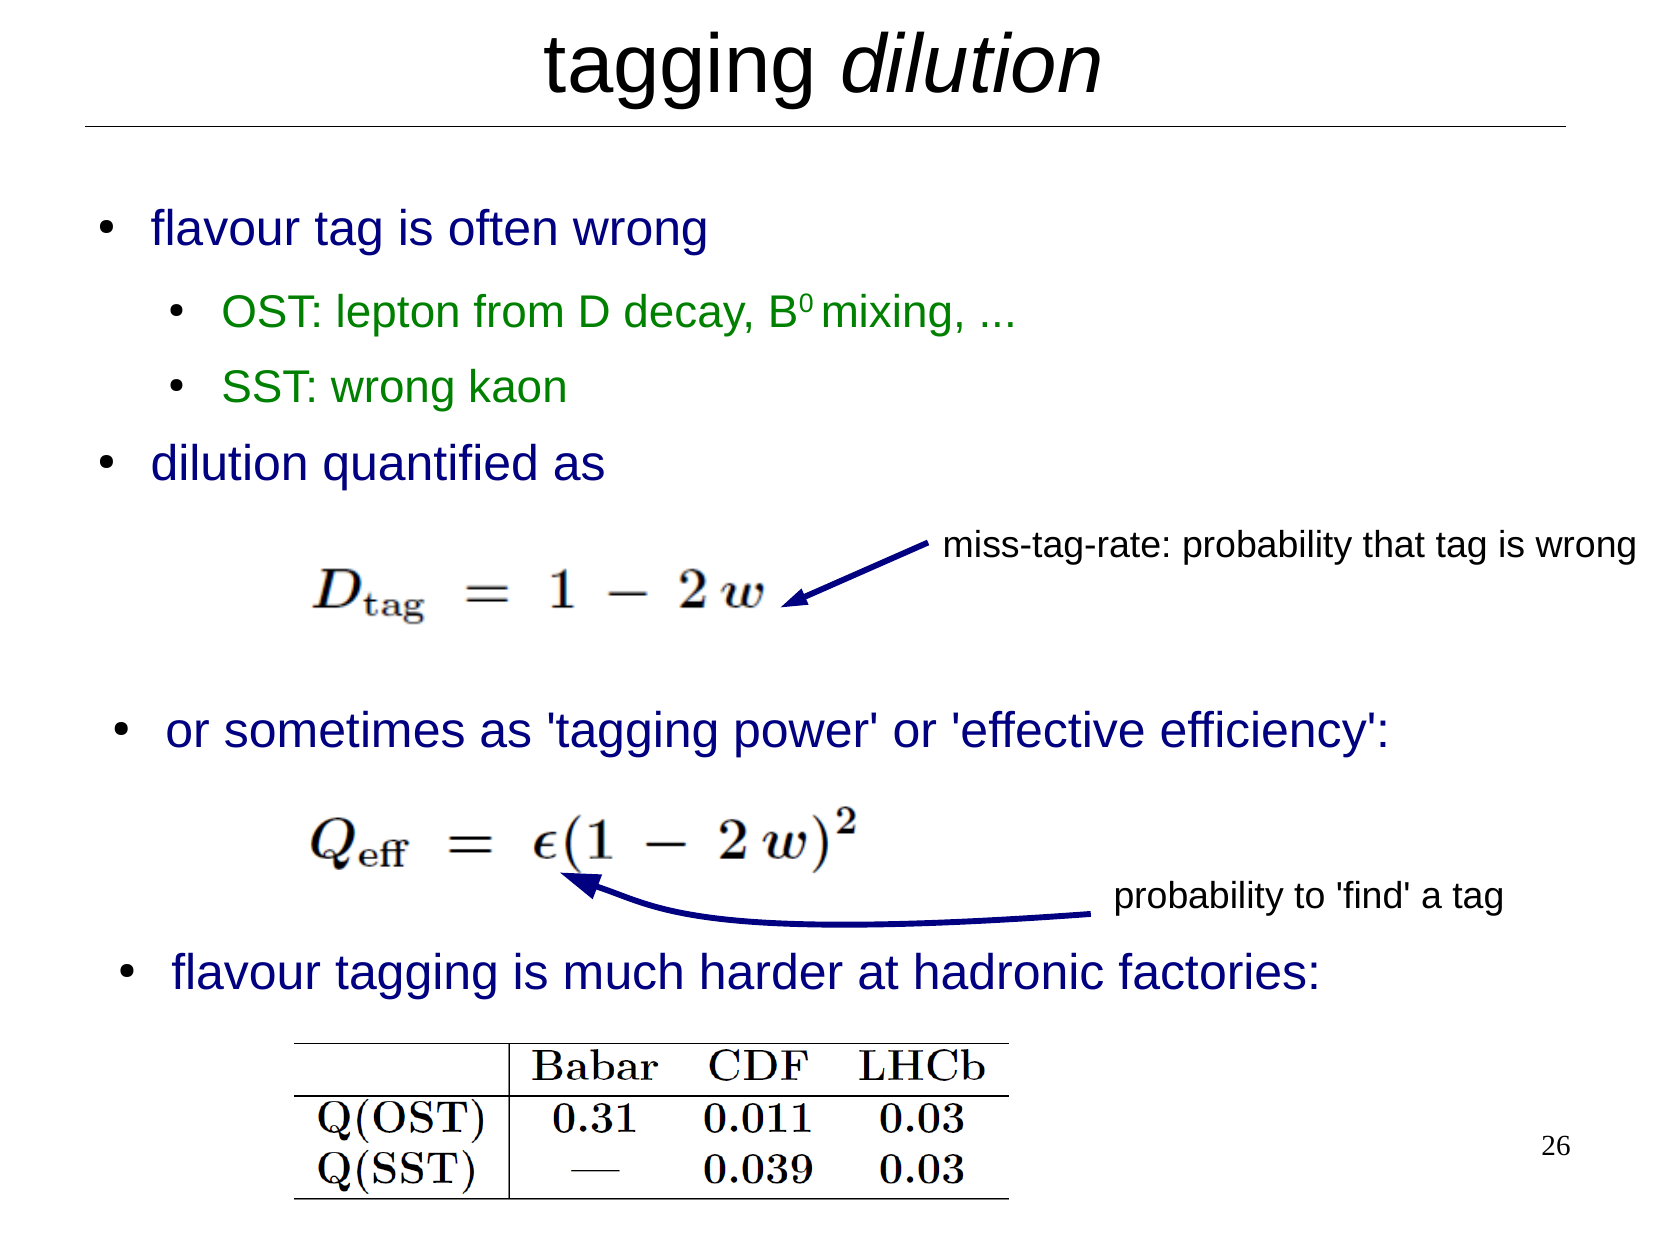

# tagging dilution
flavour tag is often wrong
OST: lepton from D decay, B0 mixing, ...
SST: wrong kaon
dilution quantified as
miss-tag-rate: probability that tag is wrong
or sometimes as 'tagging power' or 'effective efficiency':
probability to 'find' a tag
flavour tagging is much harder at hadronic factories:
26